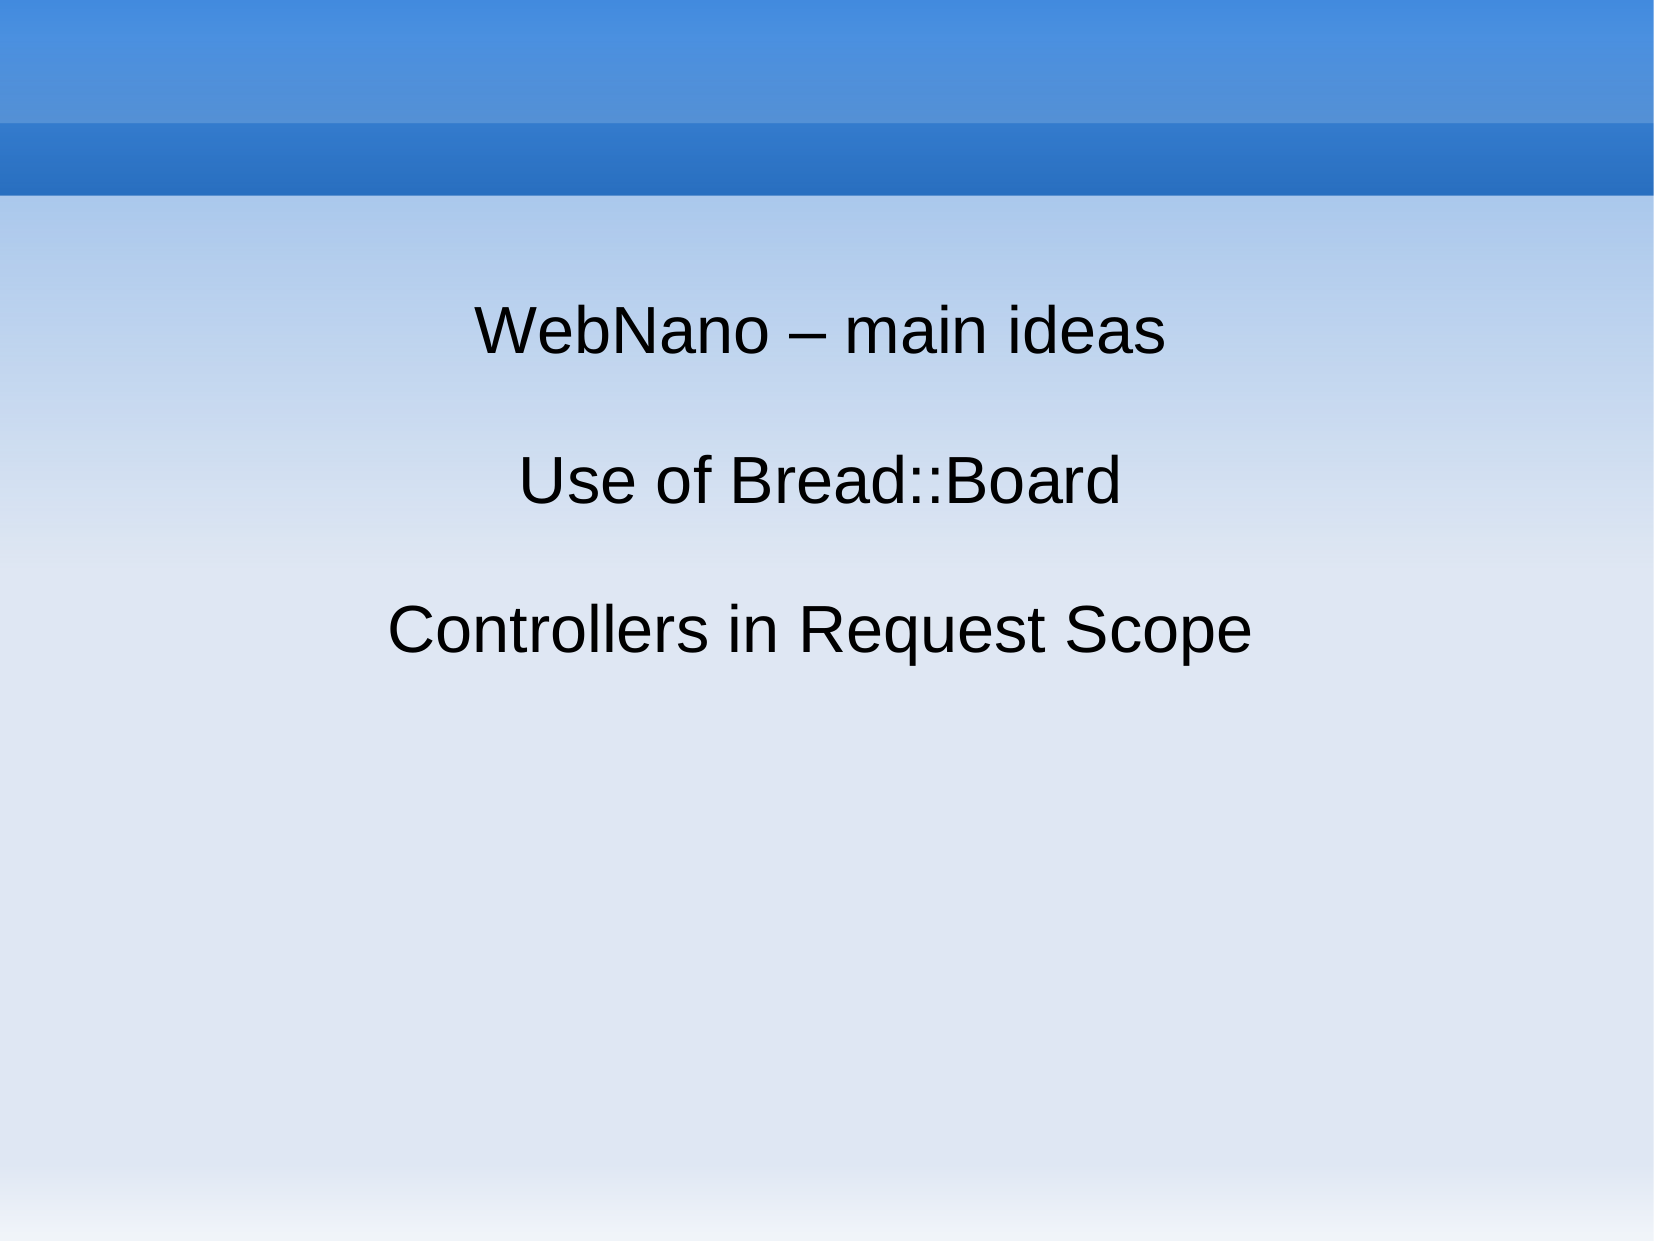

# WebNano – main ideas
Use of Bread::Board
Controllers in Request Scope